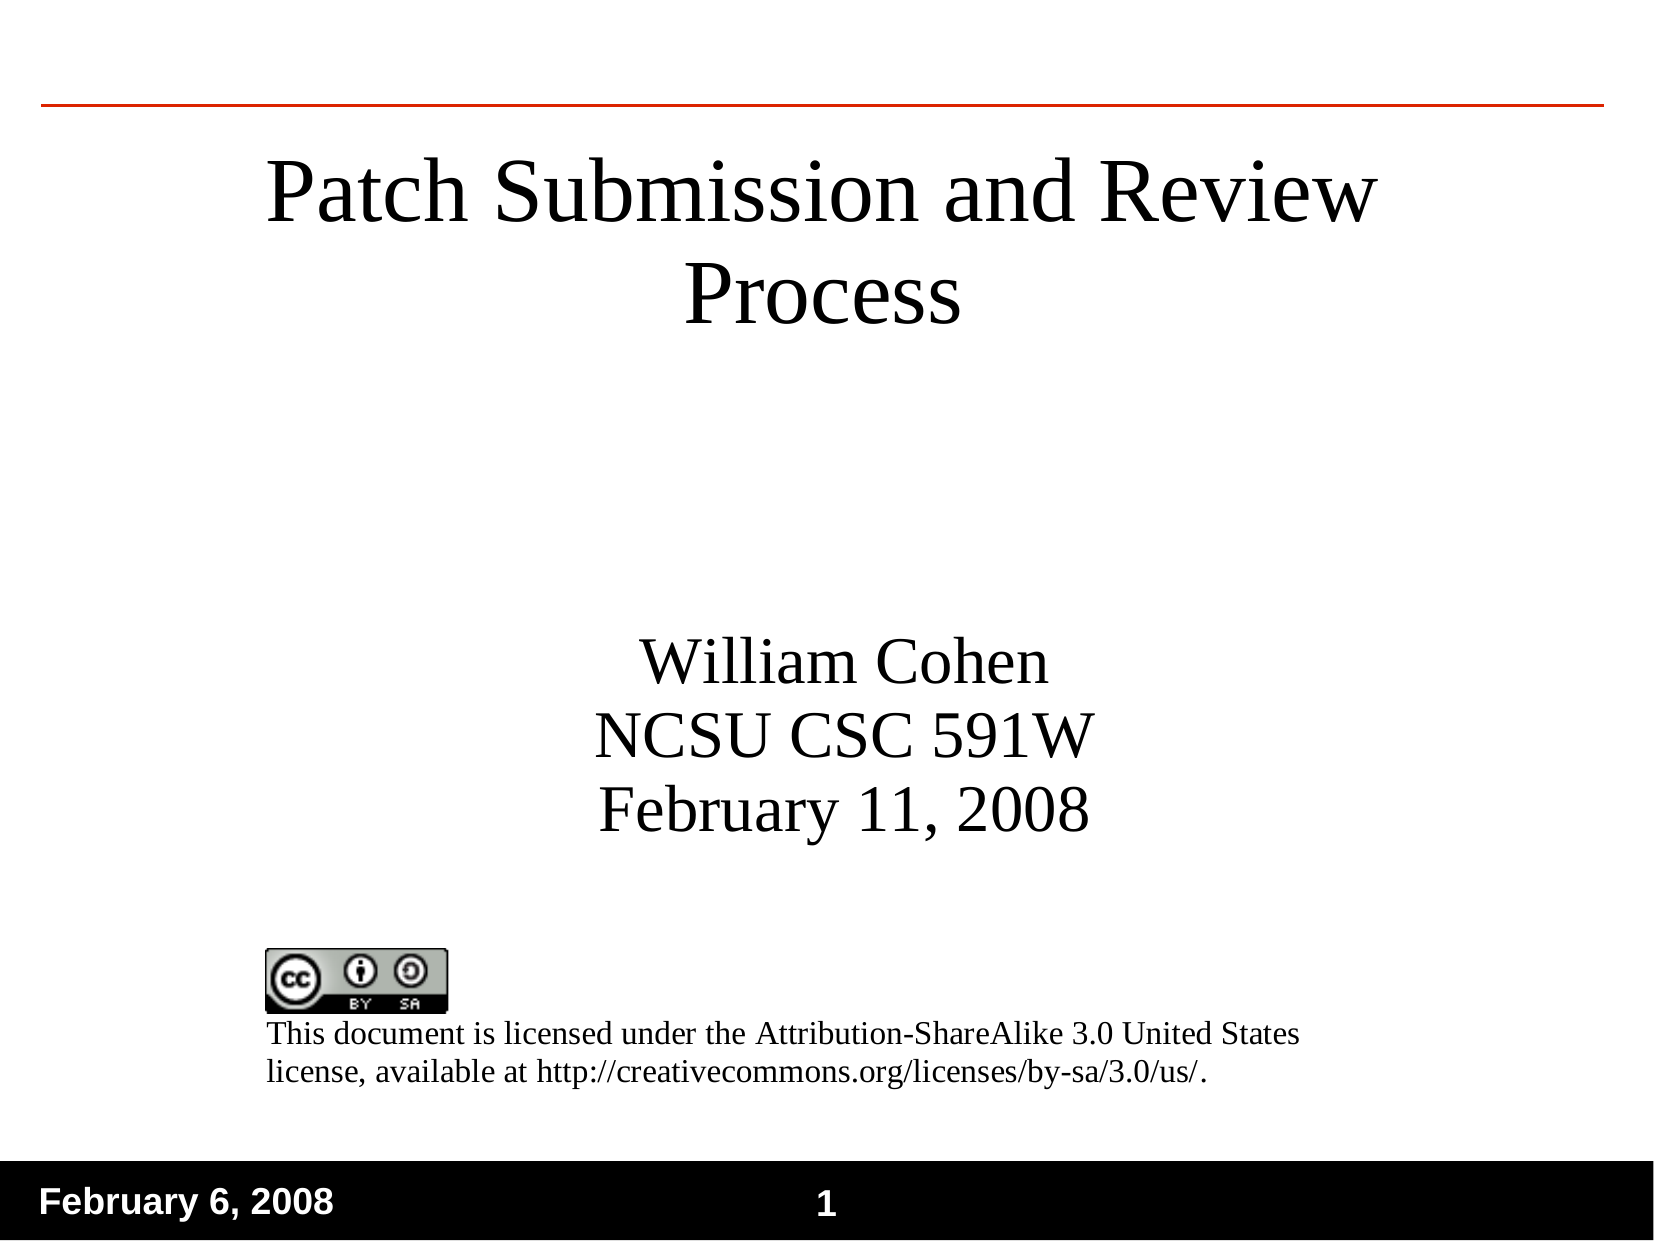

# Patch Submission and Review Process
William Cohen
NCSU CSC 591W
February 11, 2008